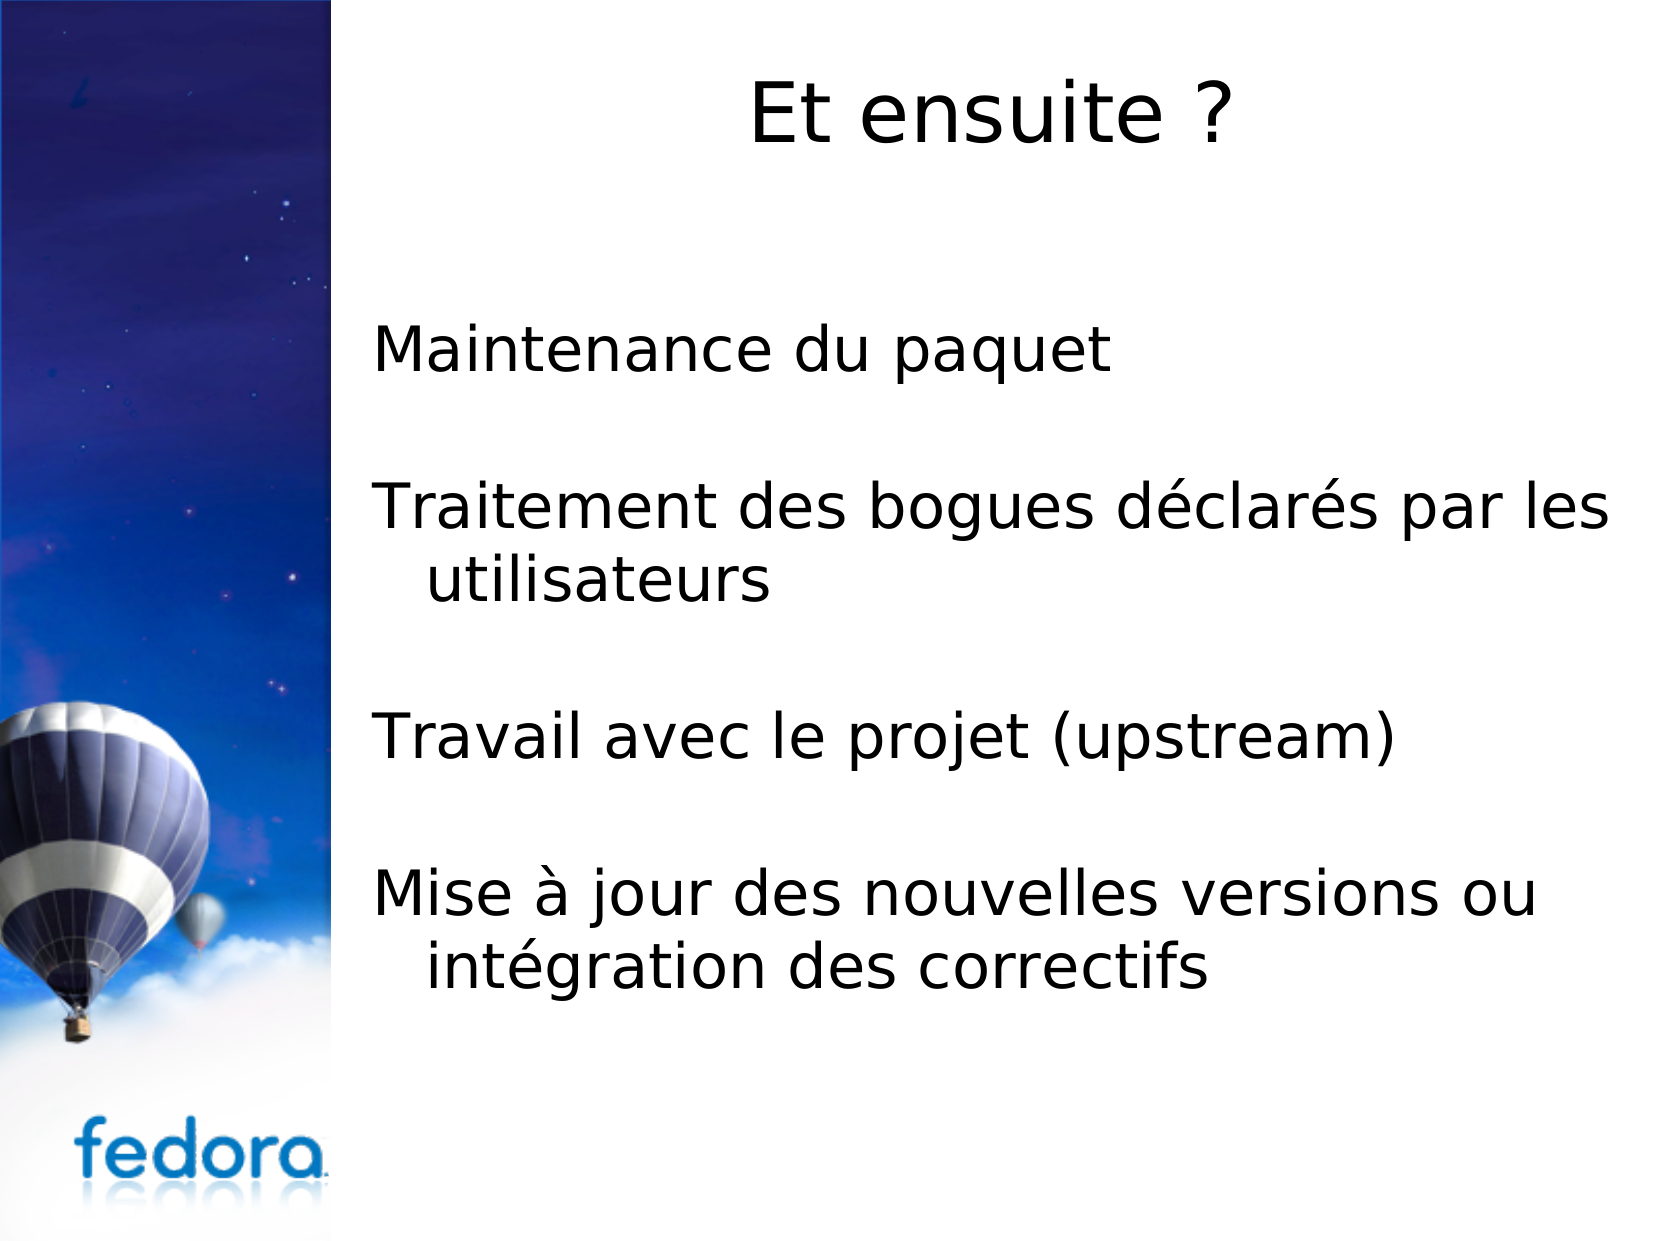

Et ensuite ?
# Maintenance du paquet
Traitement des bogues déclarés par les utilisateurs
Travail avec le projet (upstream)
Mise à jour des nouvelles versions ou intégration des correctifs